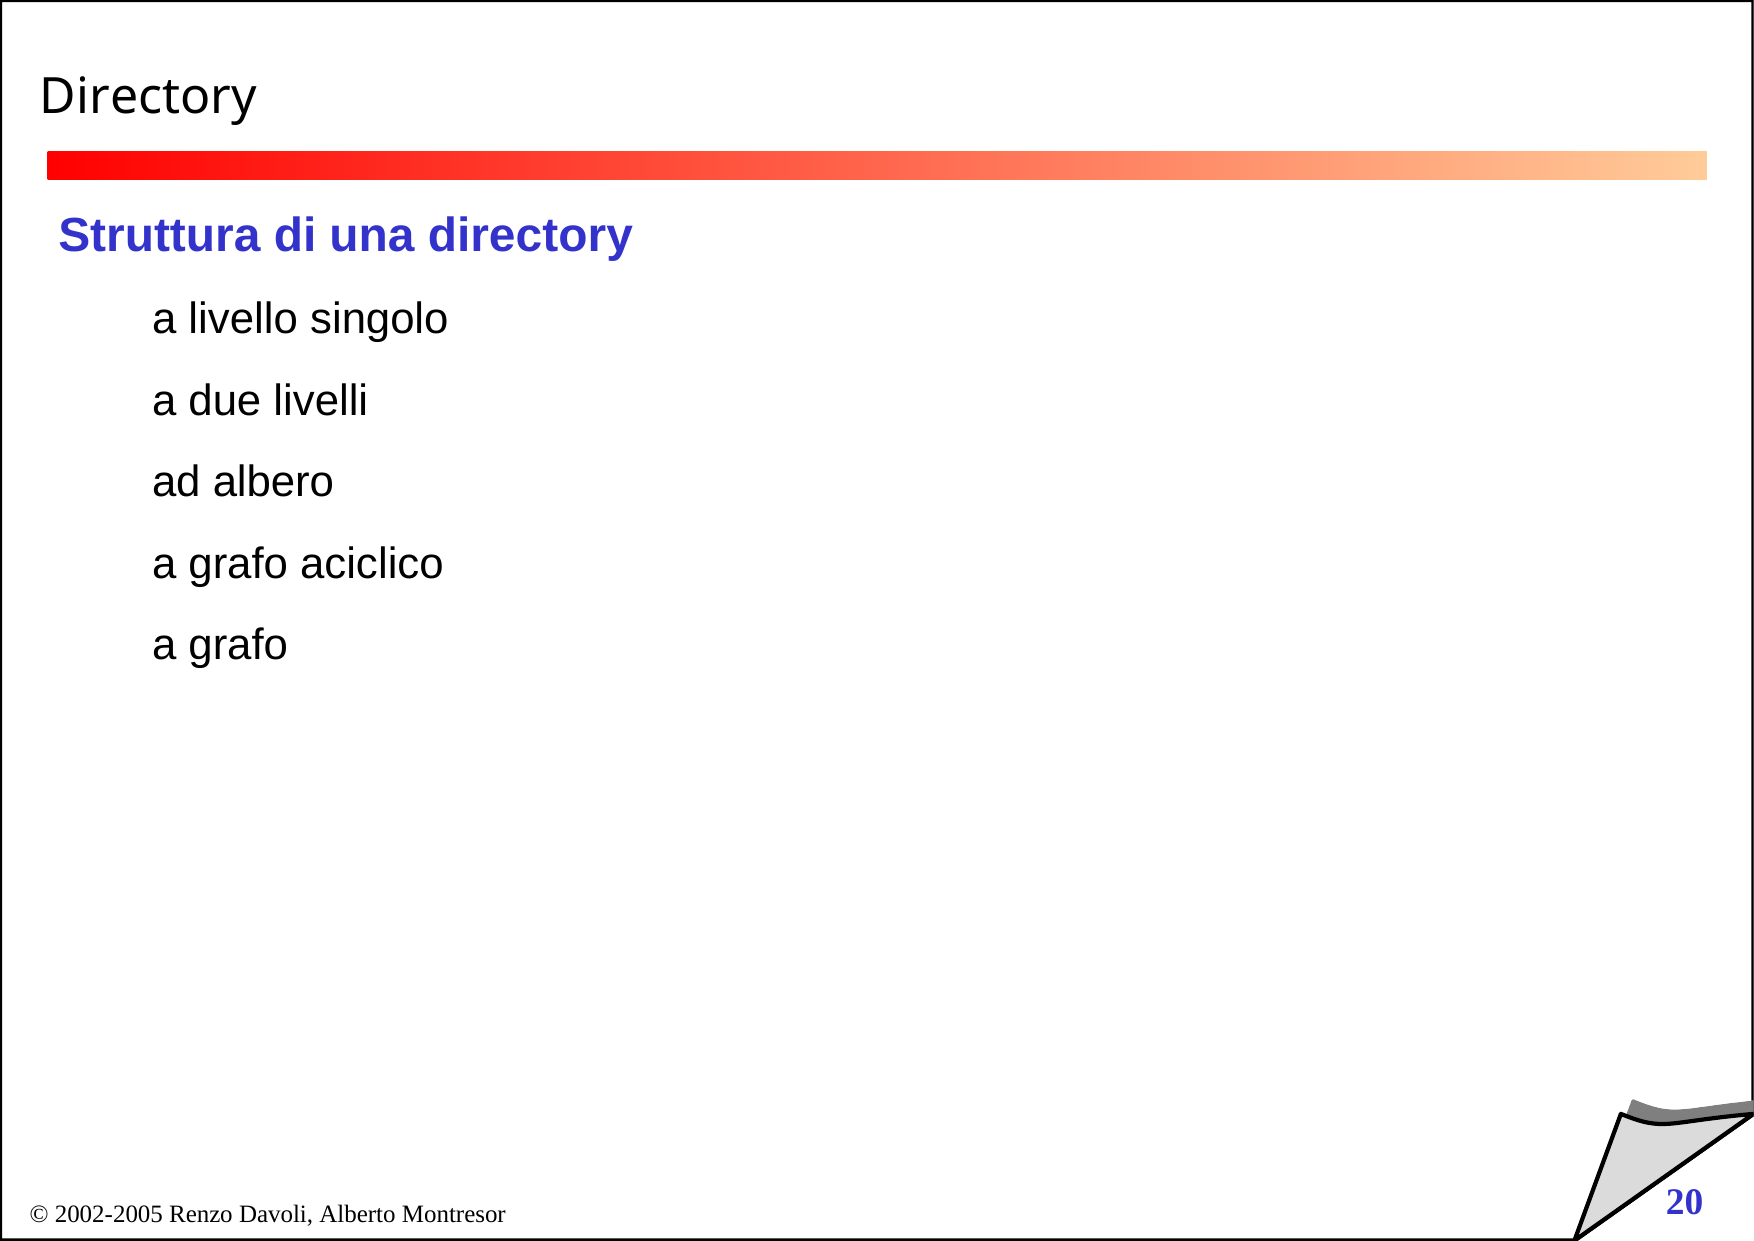

# Directory
Struttura di una directory
a livello singolo
a due livelli
ad albero
a grafo aciclico
a grafo